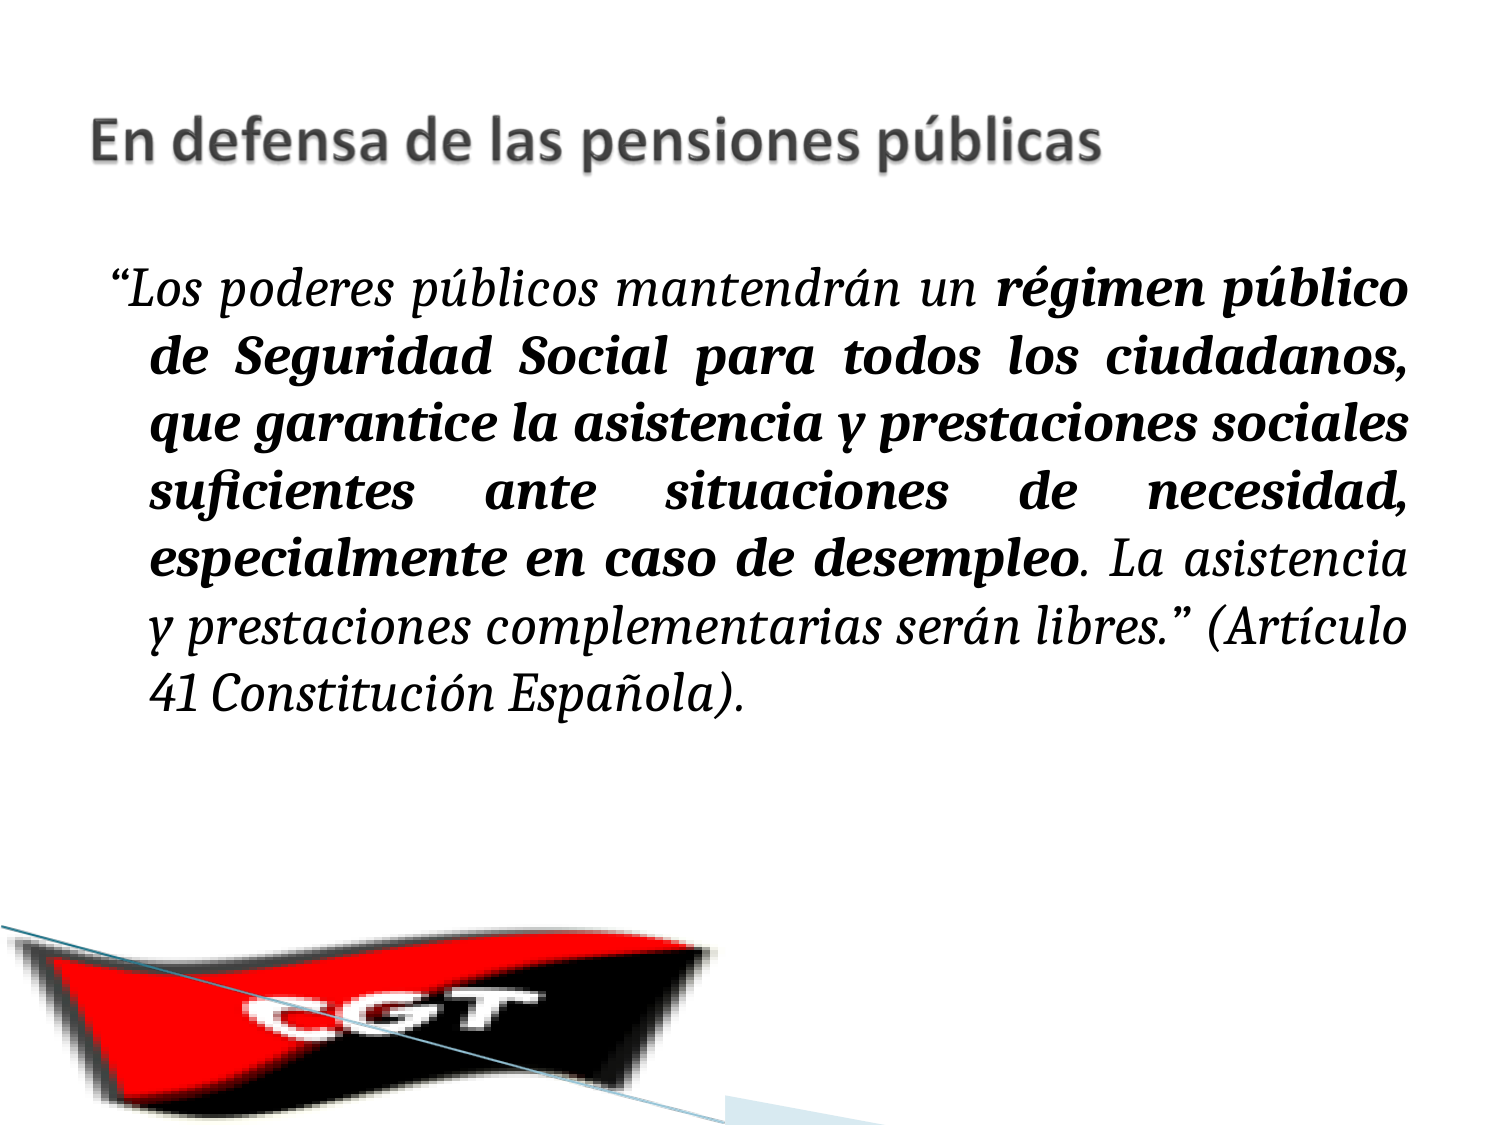

“Los poderes públicos mantendrán un régimen público de Seguridad Social para todos los ciudadanos, que garantice la asistencia y prestaciones sociales suficientes ante situaciones de necesidad, especialmente en caso de desempleo. La asistencia y prestaciones complementarias serán libres.” (Artículo 41 Constitución Española).